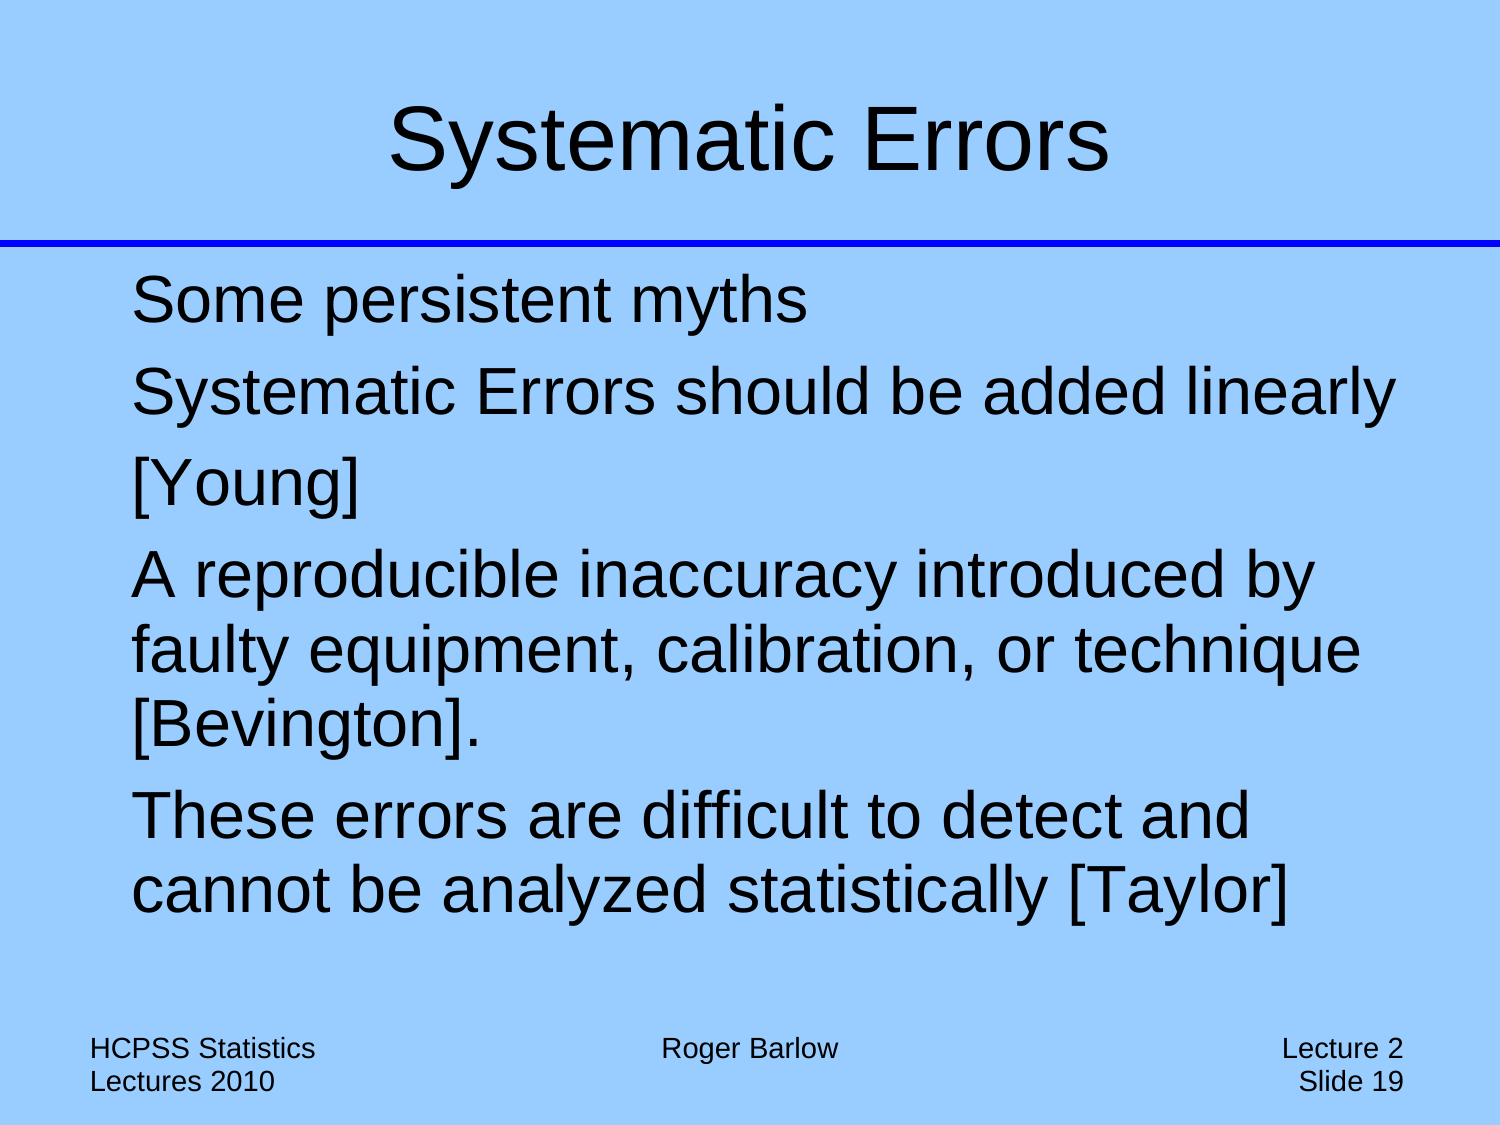

# Systematic Errors
Some persistent myths
Systematic Errors should be added linearly
[Young]
A reproducible inaccuracy introduced by faulty equipment, calibration, or technique [Bevington].
These errors are difficult to detect and cannot be analyzed statistically [Taylor]
19